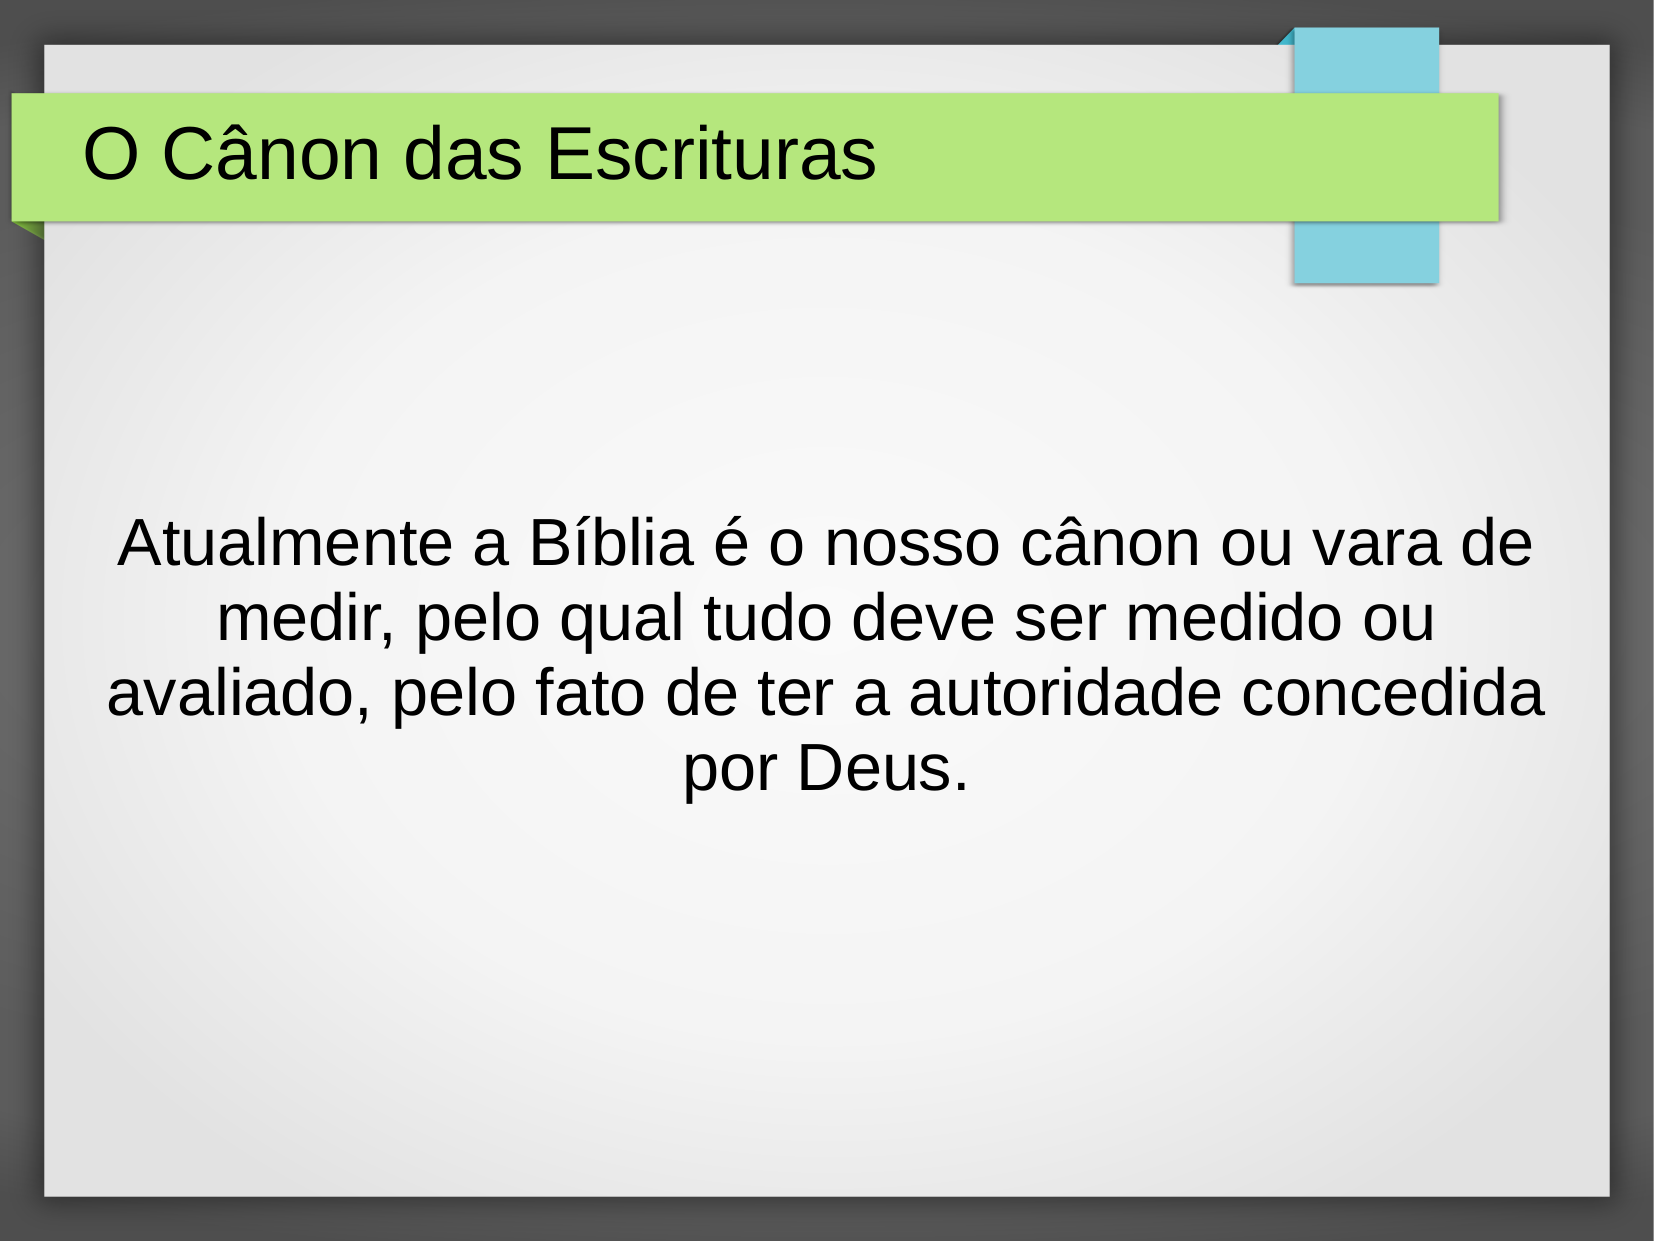

# O Cânon das Escrituras
Atualmente a Bíblia é o nosso cânon ou vara de medir, pelo qual tudo deve ser medido ou avaliado, pelo fato de ter a autoridade concedida por Deus.